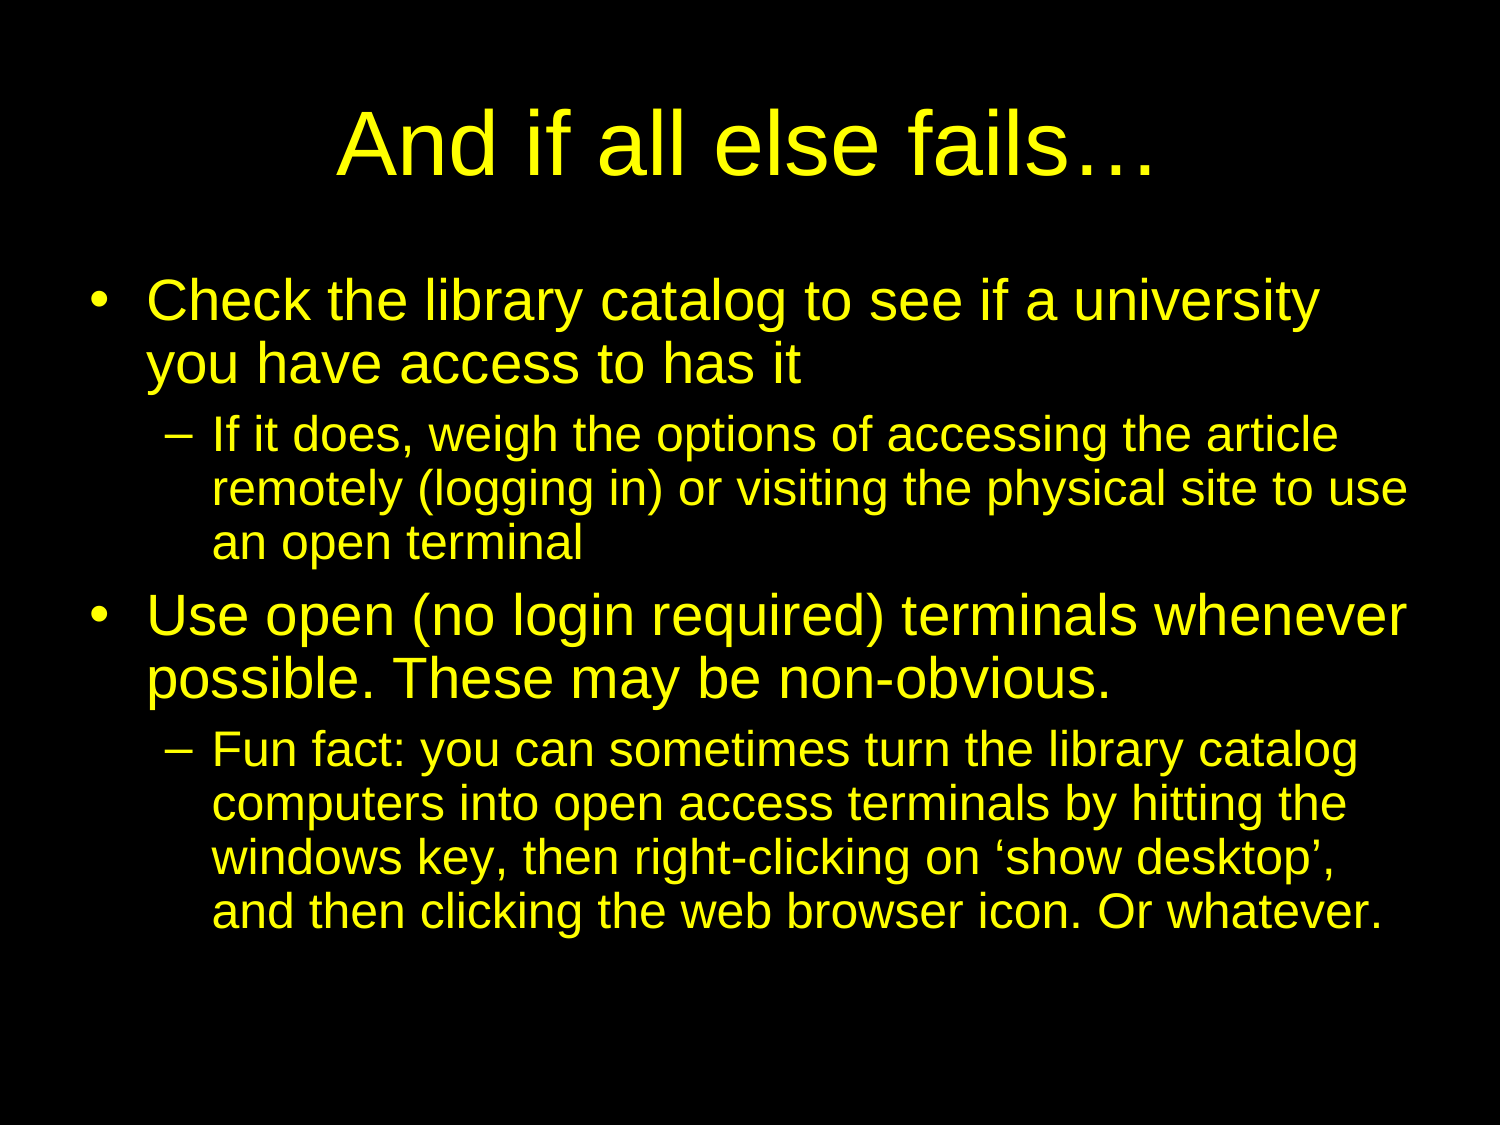

# And if all else fails…
Check the library catalog to see if a university you have access to has it
If it does, weigh the options of accessing the article remotely (logging in) or visiting the physical site to use an open terminal
Use open (no login required) terminals whenever possible. These may be non-obvious.
Fun fact: you can sometimes turn the library catalog computers into open access terminals by hitting the windows key, then right-clicking on ‘show desktop’, and then clicking the web browser icon. Or whatever.